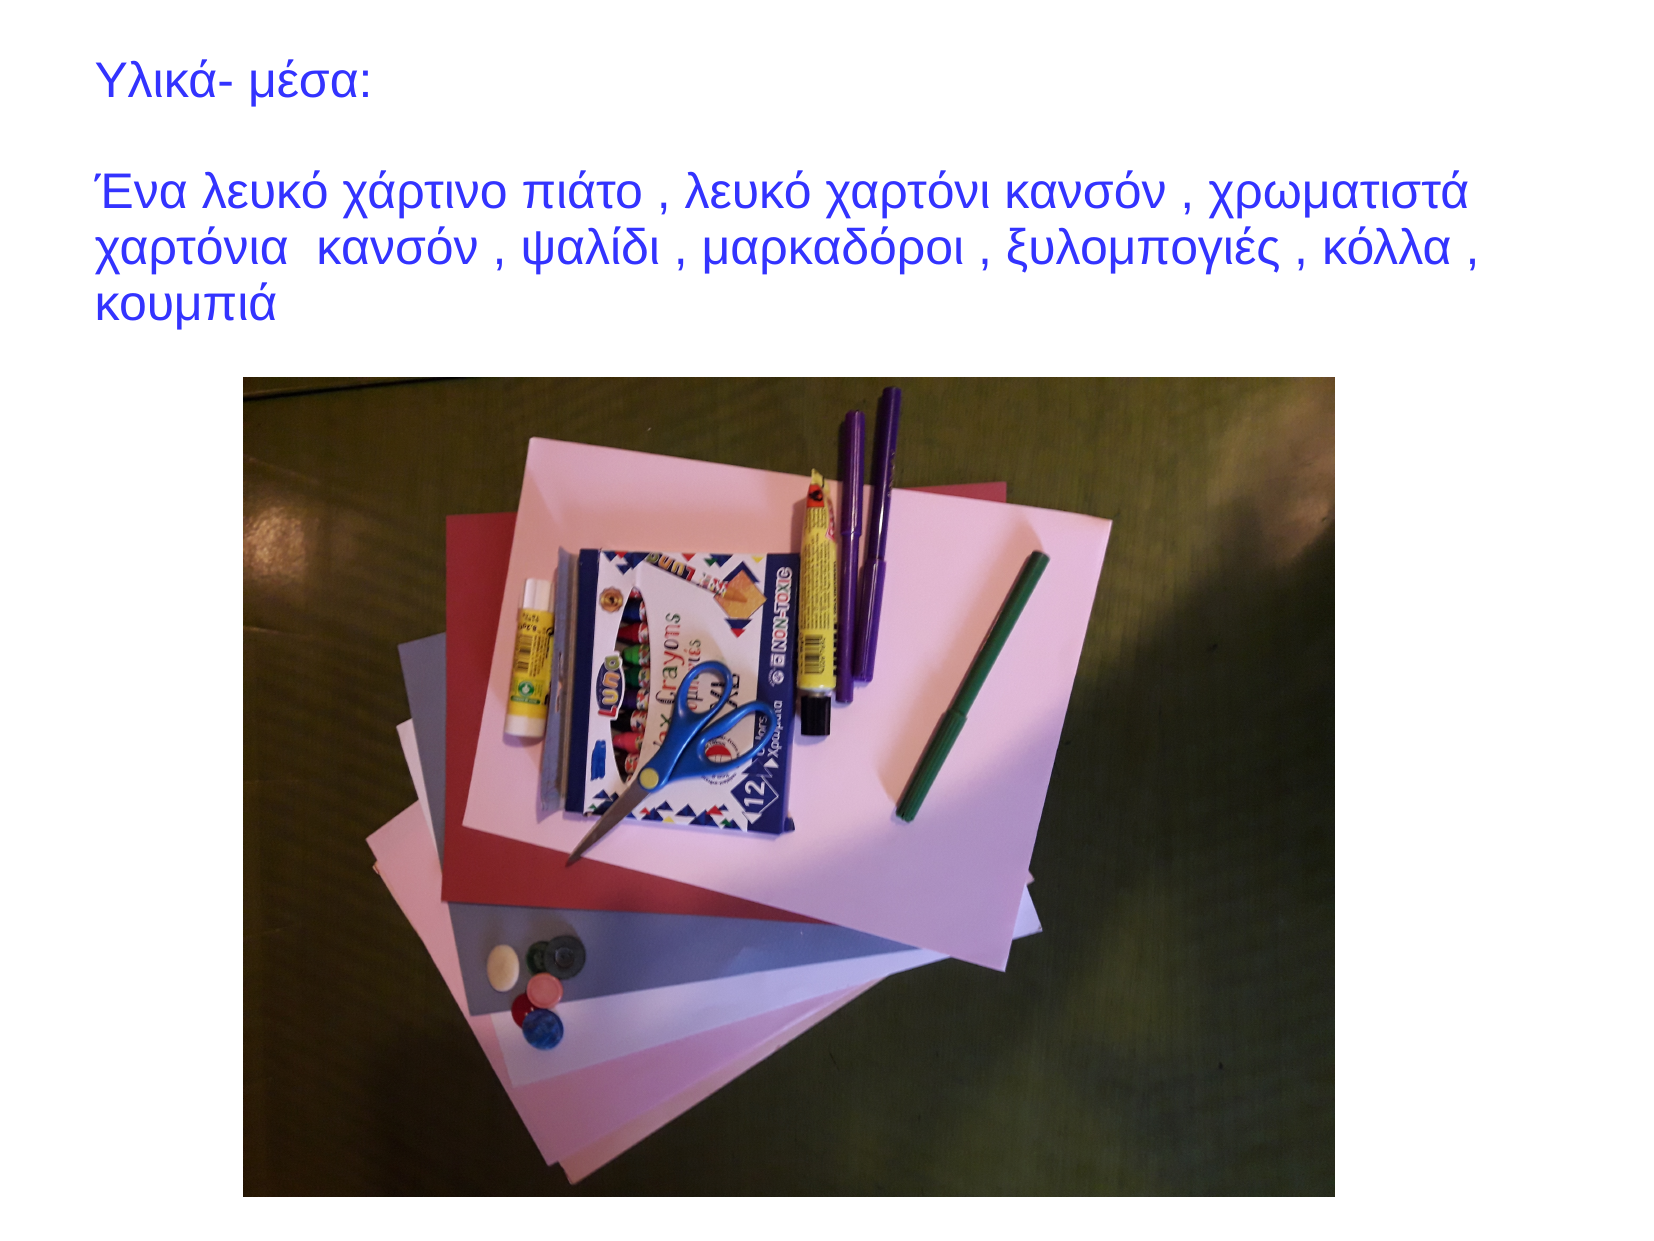

# Υλικά- μέσα: Ένα λευκό χάρτινο πιάτο , λευκό χαρτόνι κανσόν , χρωματιστά χαρτόνια κανσόν , ψαλίδι , μαρκαδόροι , ξυλομπογιές , κόλλα , κουμπιά